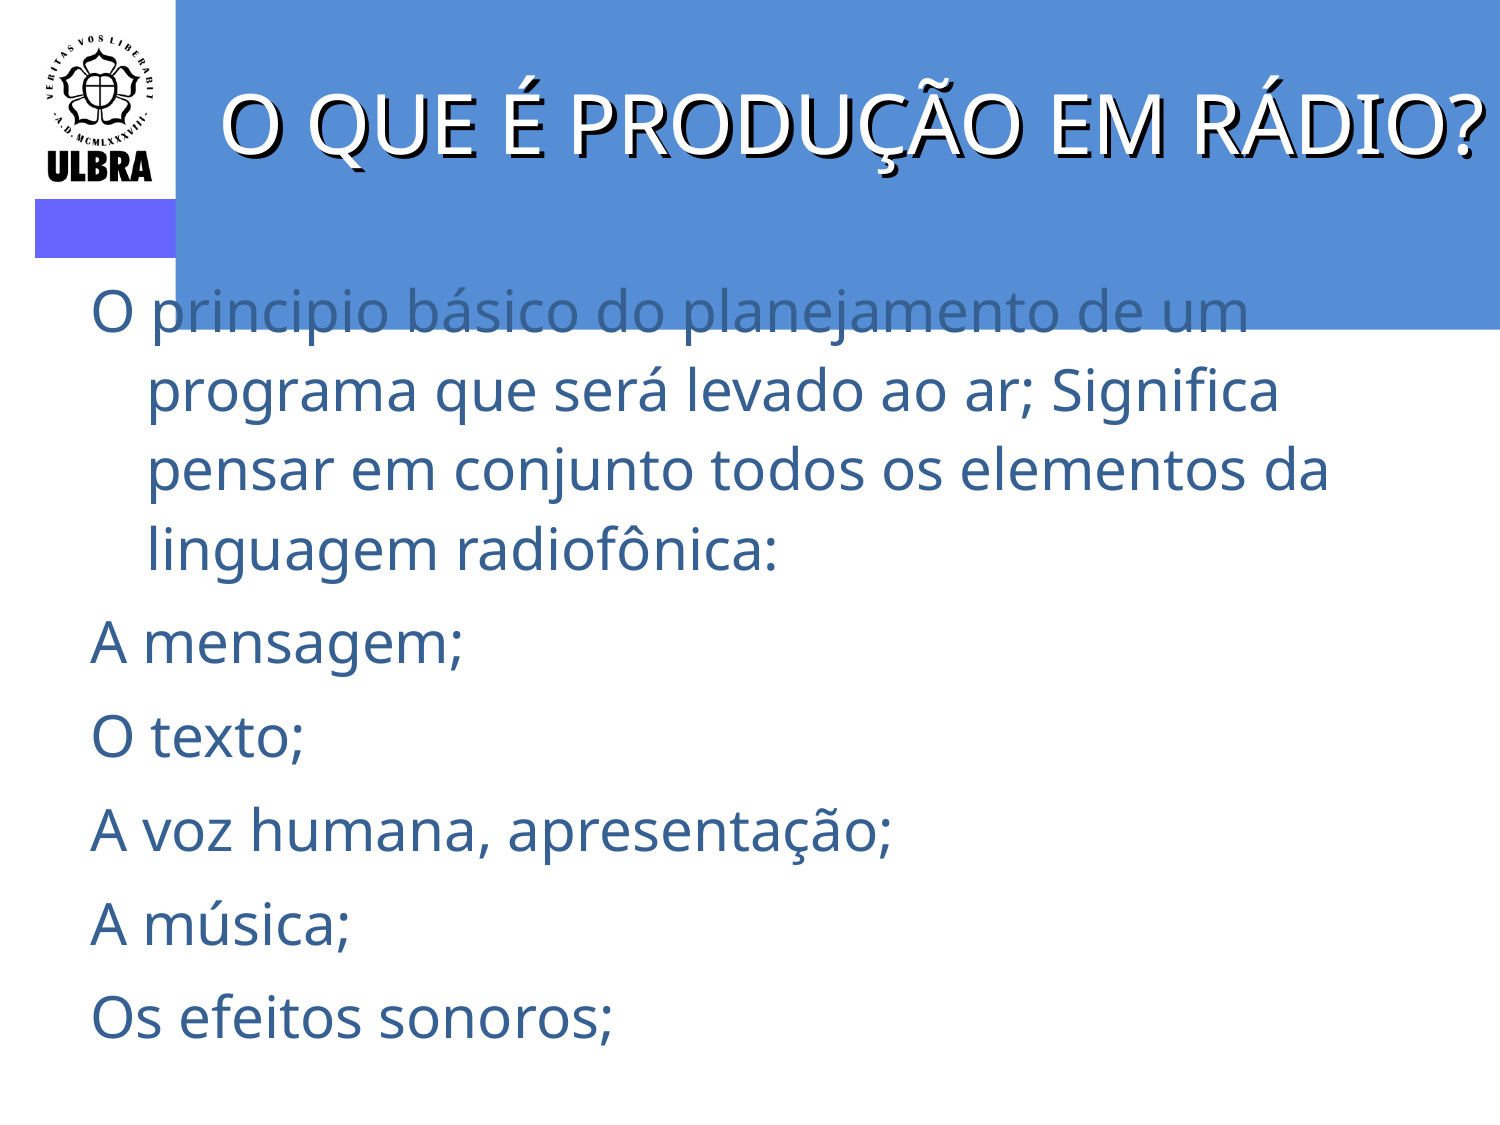

# O QUE É PRODUÇÃO EM RÁDIO?
O principio básico do planejamento de um programa que será levado ao ar; Significa pensar em conjunto todos os elementos da linguagem radiofônica:
A mensagem;
O texto;
A voz humana, apresentação;
A música;
Os efeitos sonoros;